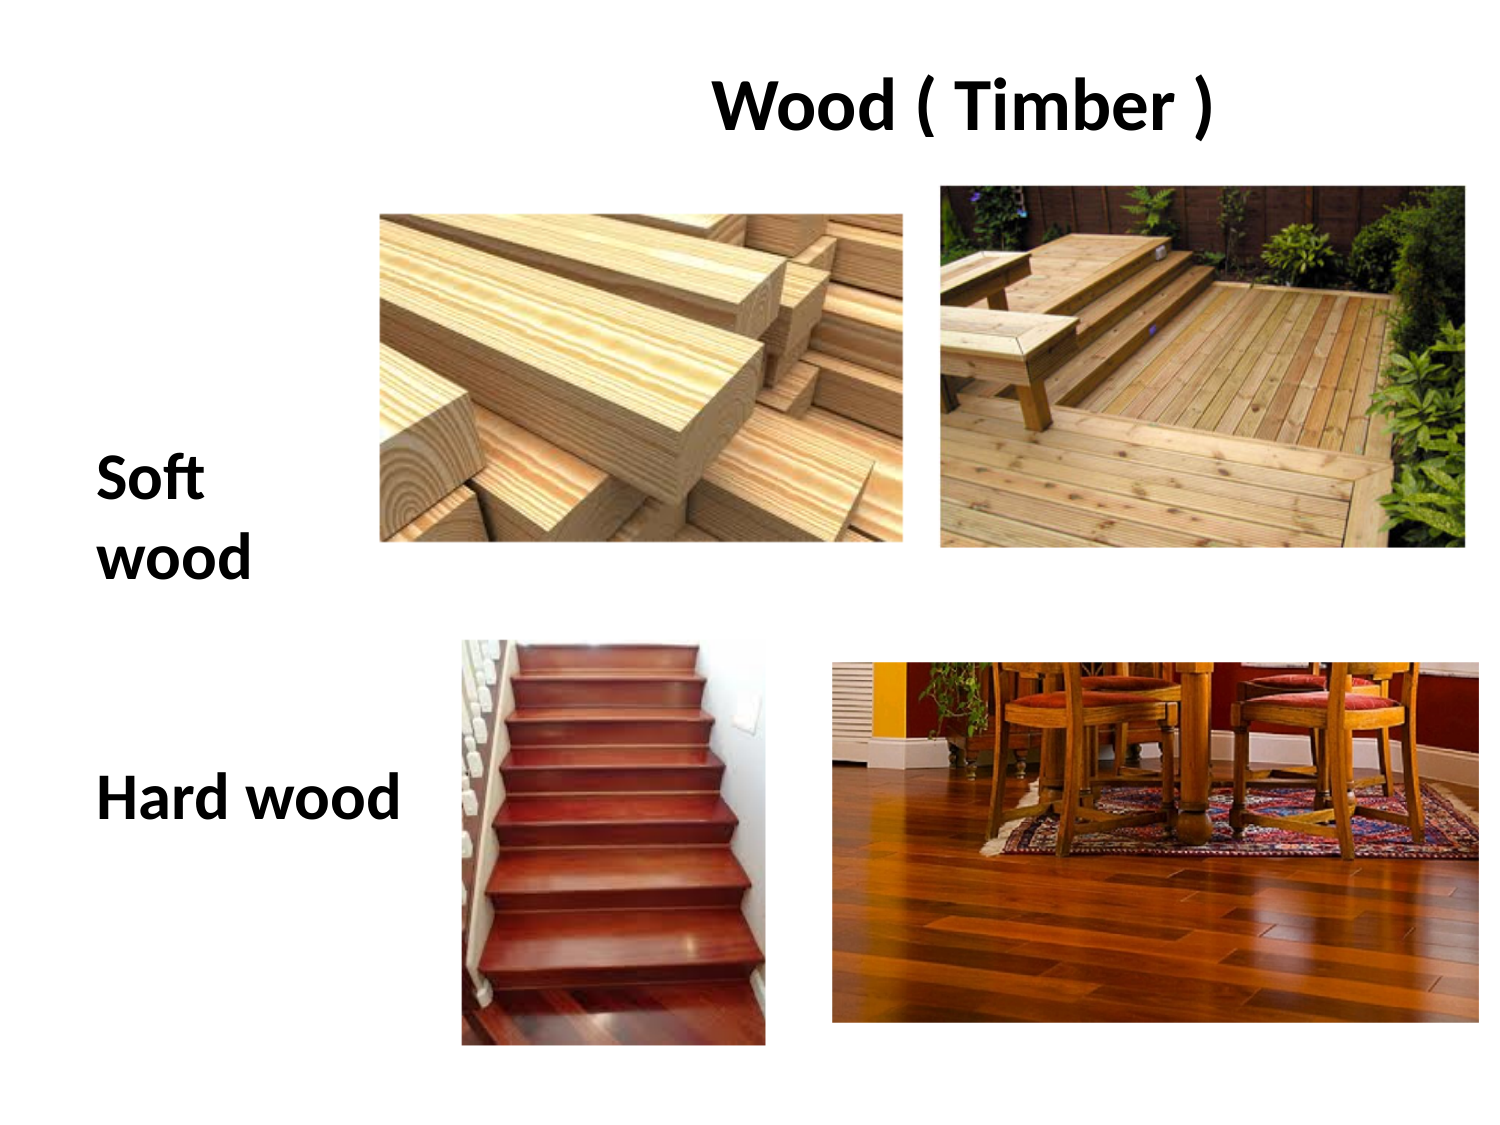

Wood ( Timber )
Soft
wood
Hard wood